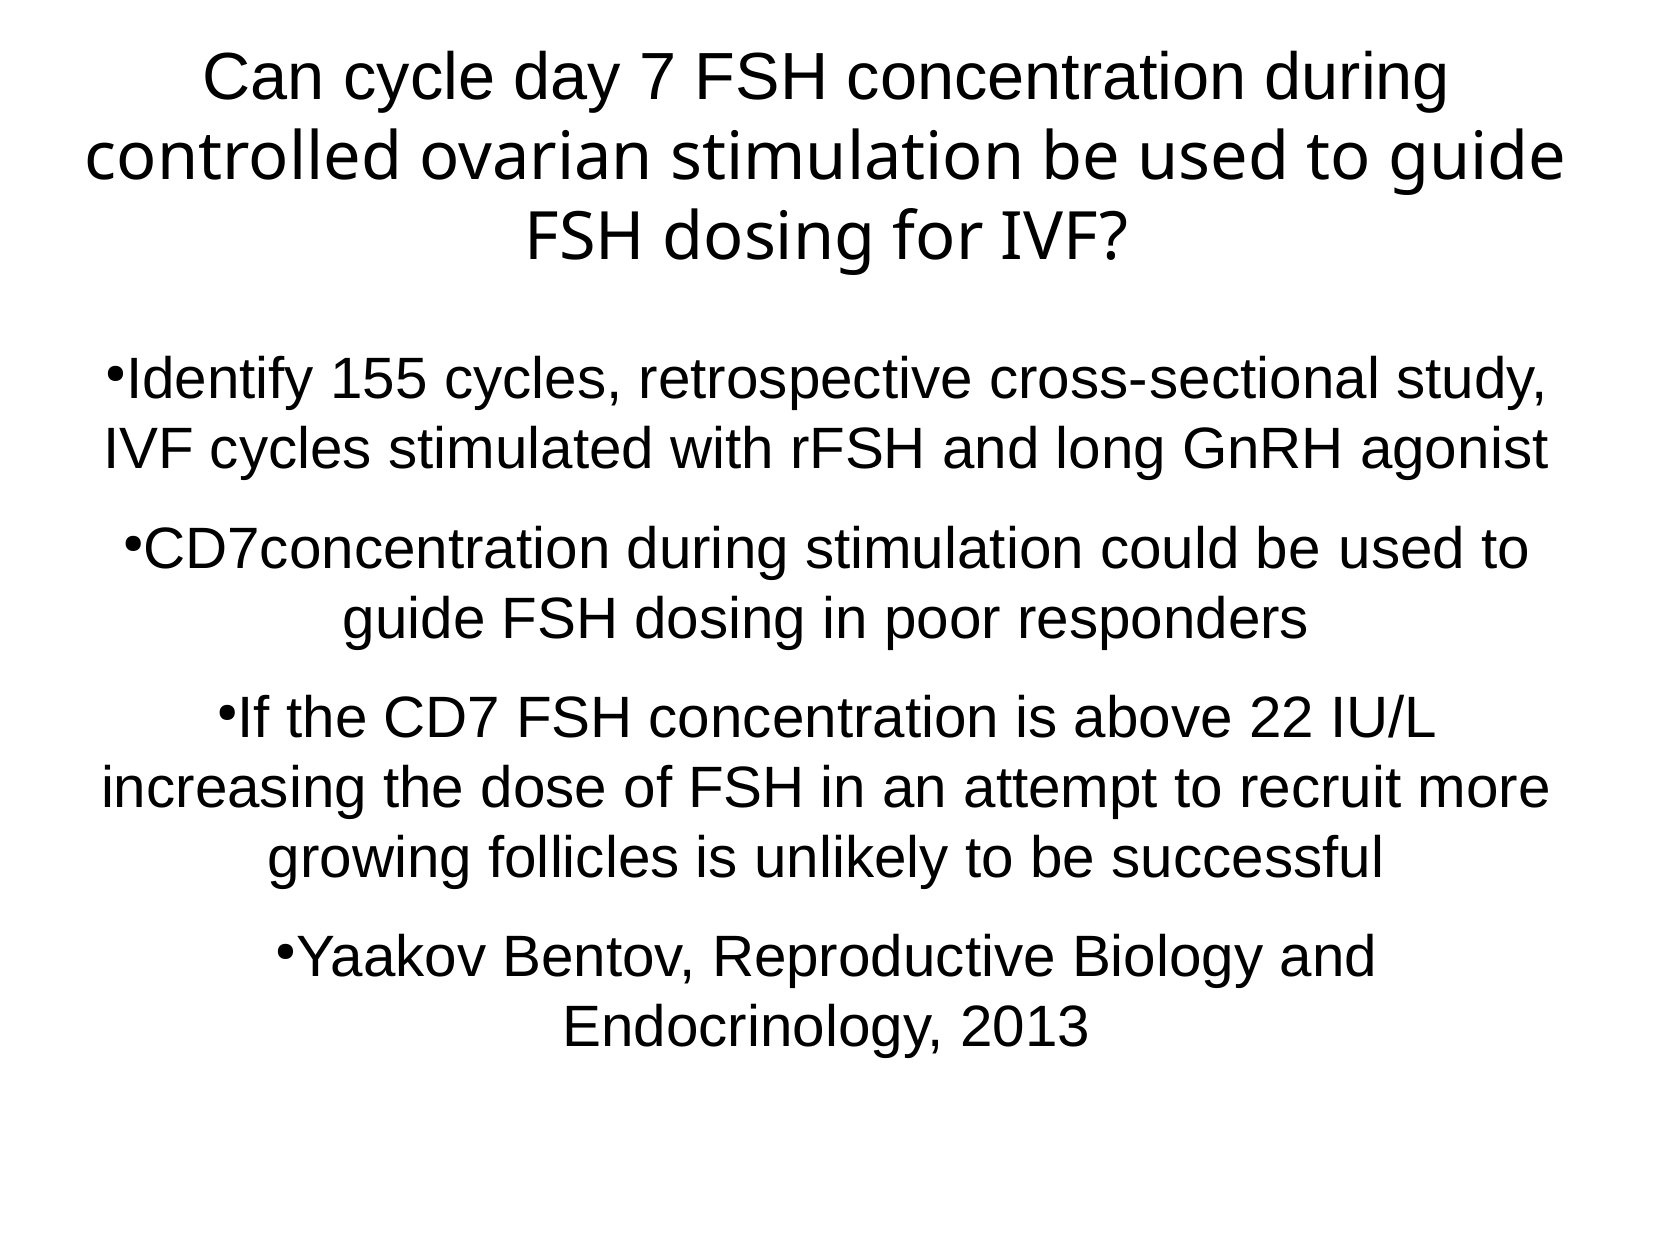

# Can cycle day 7 FSH concentration during controlled ovarian stimulation be used to guide FSH dosing for IVF?
Identify 155 cycles, retrospective cross-sectional study, IVF cycles stimulated with rFSH and long GnRH agonist
CD7concentration during stimulation could be used to guide FSH dosing in poor responders
If the CD7 FSH concentration is above 22 IU/L increasing the dose of FSH in an attempt to recruit more growing follicles is unlikely to be successful
Yaakov Bentov, Reproductive Biology and Endocrinology, 2013